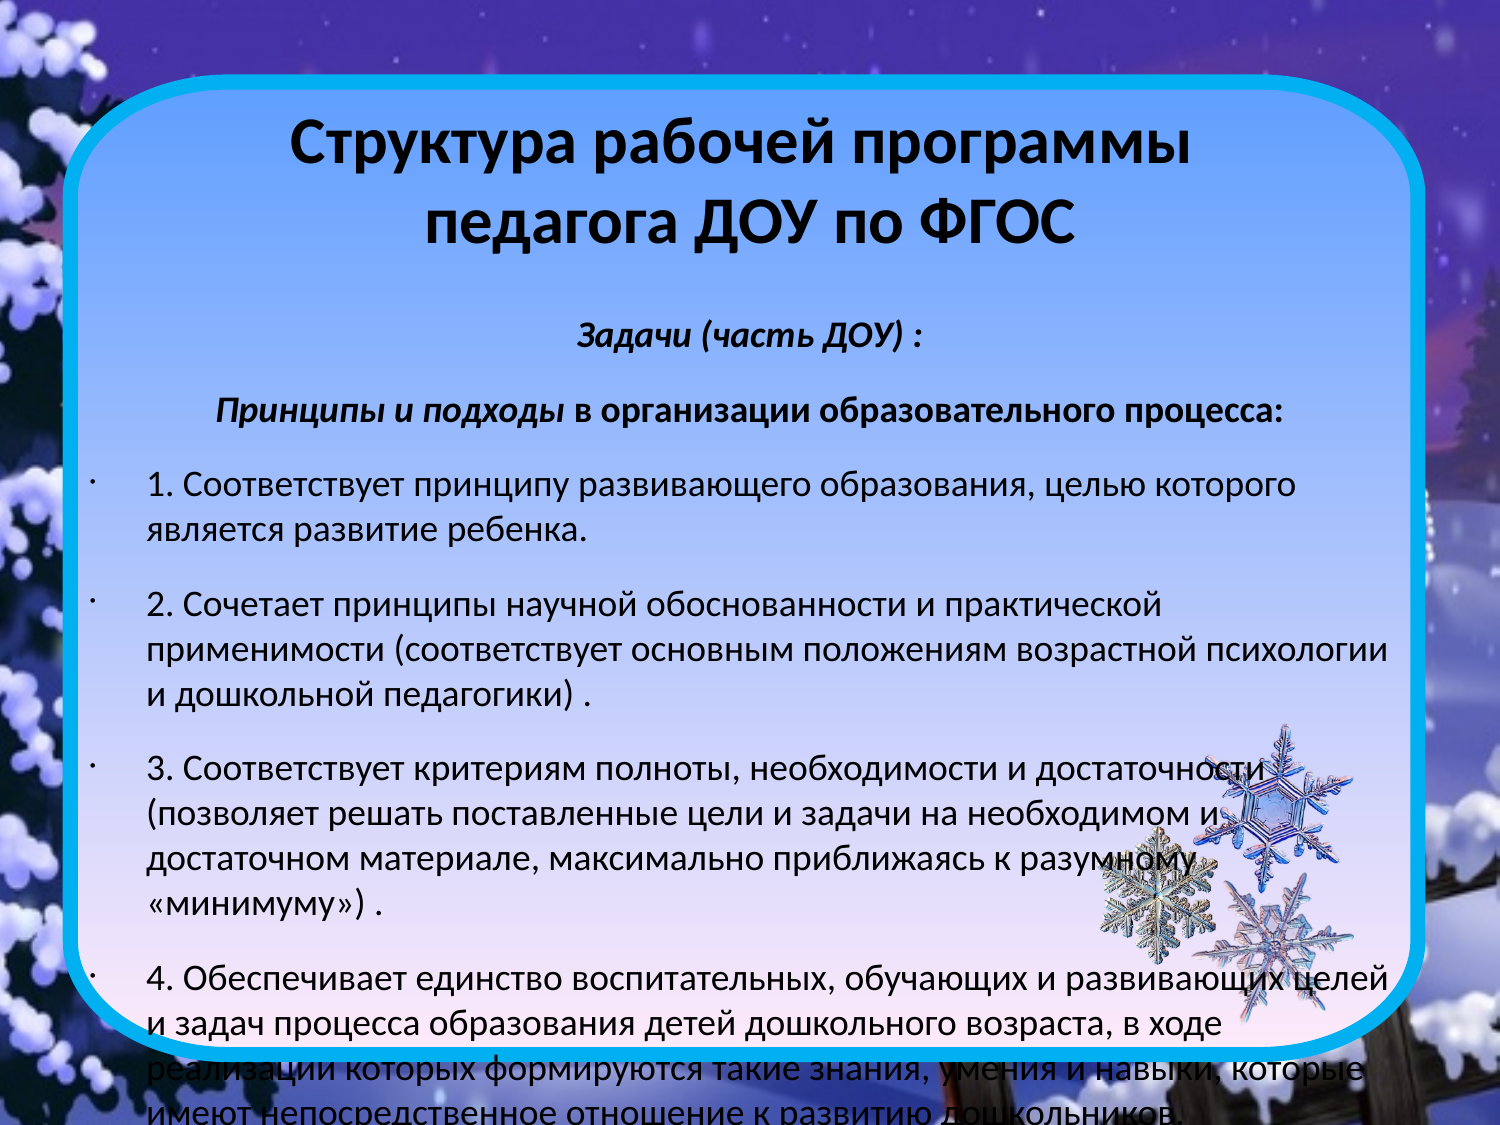

# Структура рабочей программы педагога ДОУ по ФГОС
Задачи (часть ДОУ) :
Принципы и подходы в организации образовательного процесса:
1. Соответствует принципу развивающего образования, целью которого является развитие ребенка.
2. Сочетает принципы научной обоснованности и практической применимости (соответствует основным положениям возрастной психологии и дошкольной педагогики) .
3. Соответствует критериям полноты, необходимости и достаточности (позволяет решать поставленные цели и задачи на необходимом и достаточном материале, максимально приближаясь к разумному «минимуму») .
4. Обеспечивает единство воспитательных, обучающих и развивающих целей и задач процесса образования детей дошкольного возраста, в ходе реализации которых формируются такие знания, умения и навыки, которые имеют непосредственное отношение к развитию дошкольников.
5